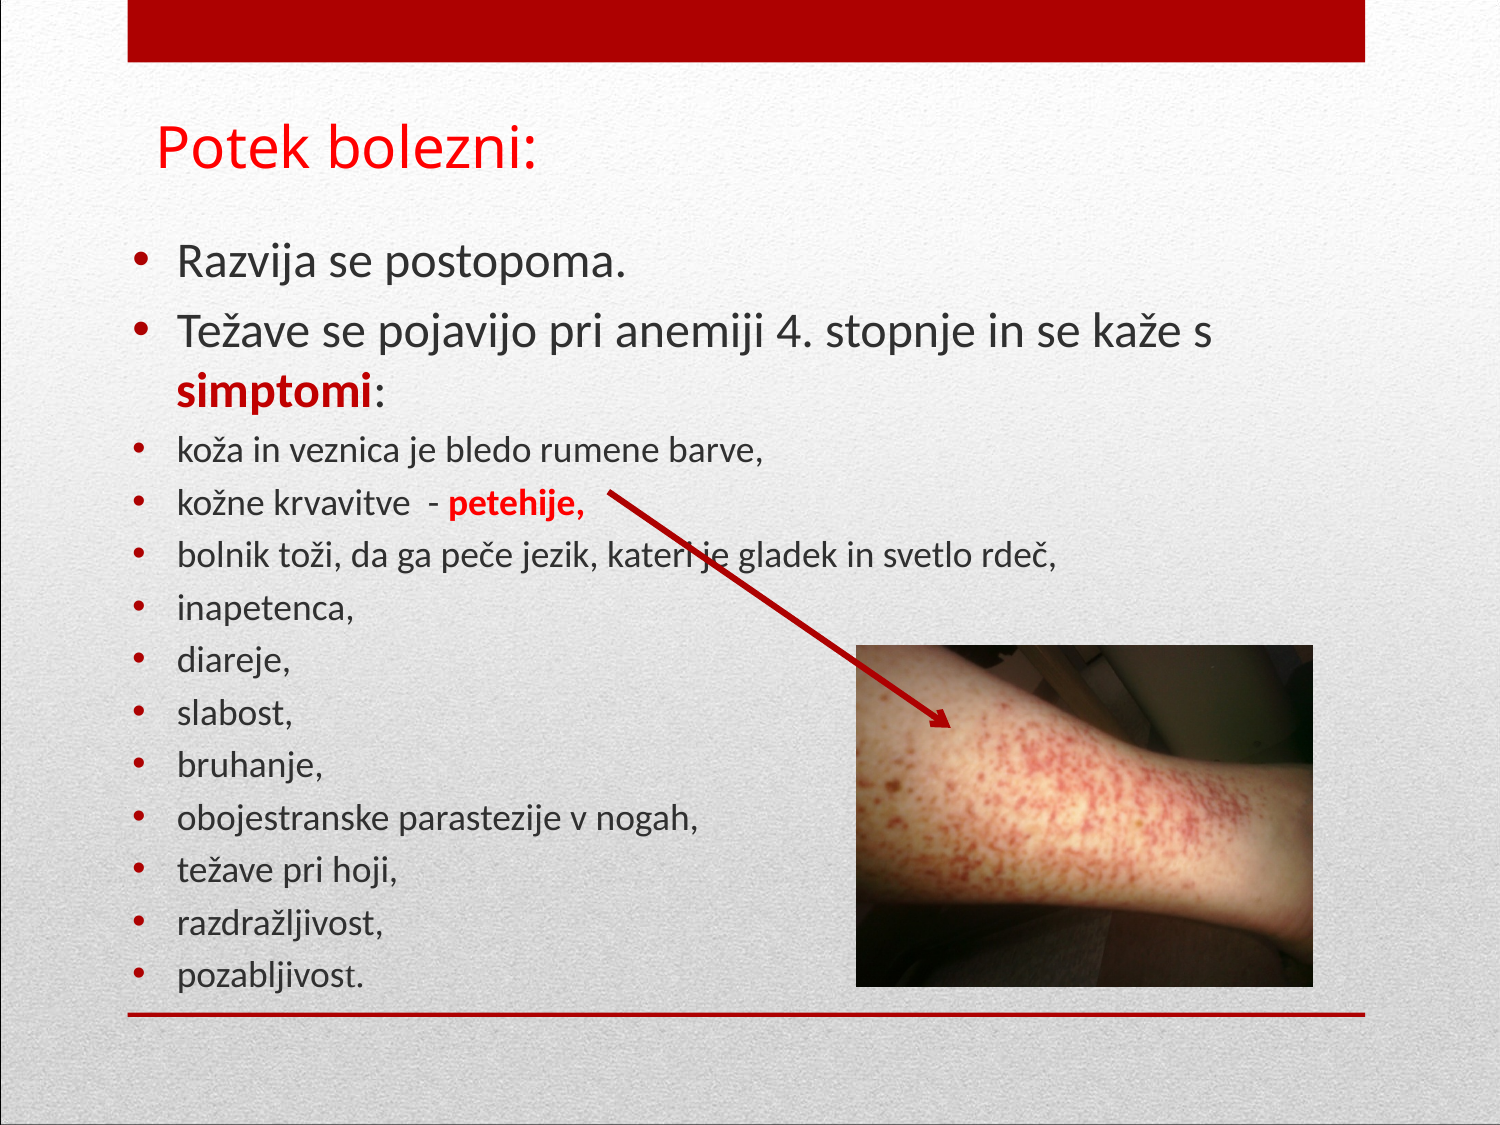

# Potek bolezni:
Razvija se postopoma.
Težave se pojavijo pri anemiji 4. stopnje in se kaže s simptomi:
koža in veznica je bledo rumene barve,
kožne krvavitve - petehije,
bolnik toži, da ga peče jezik, kateri je gladek in svetlo rdeč,
inapetenca,
diareje,
slabost,
bruhanje,
obojestranske parastezije v nogah,
težave pri hoji,
razdražljivost,
pozabljivost.